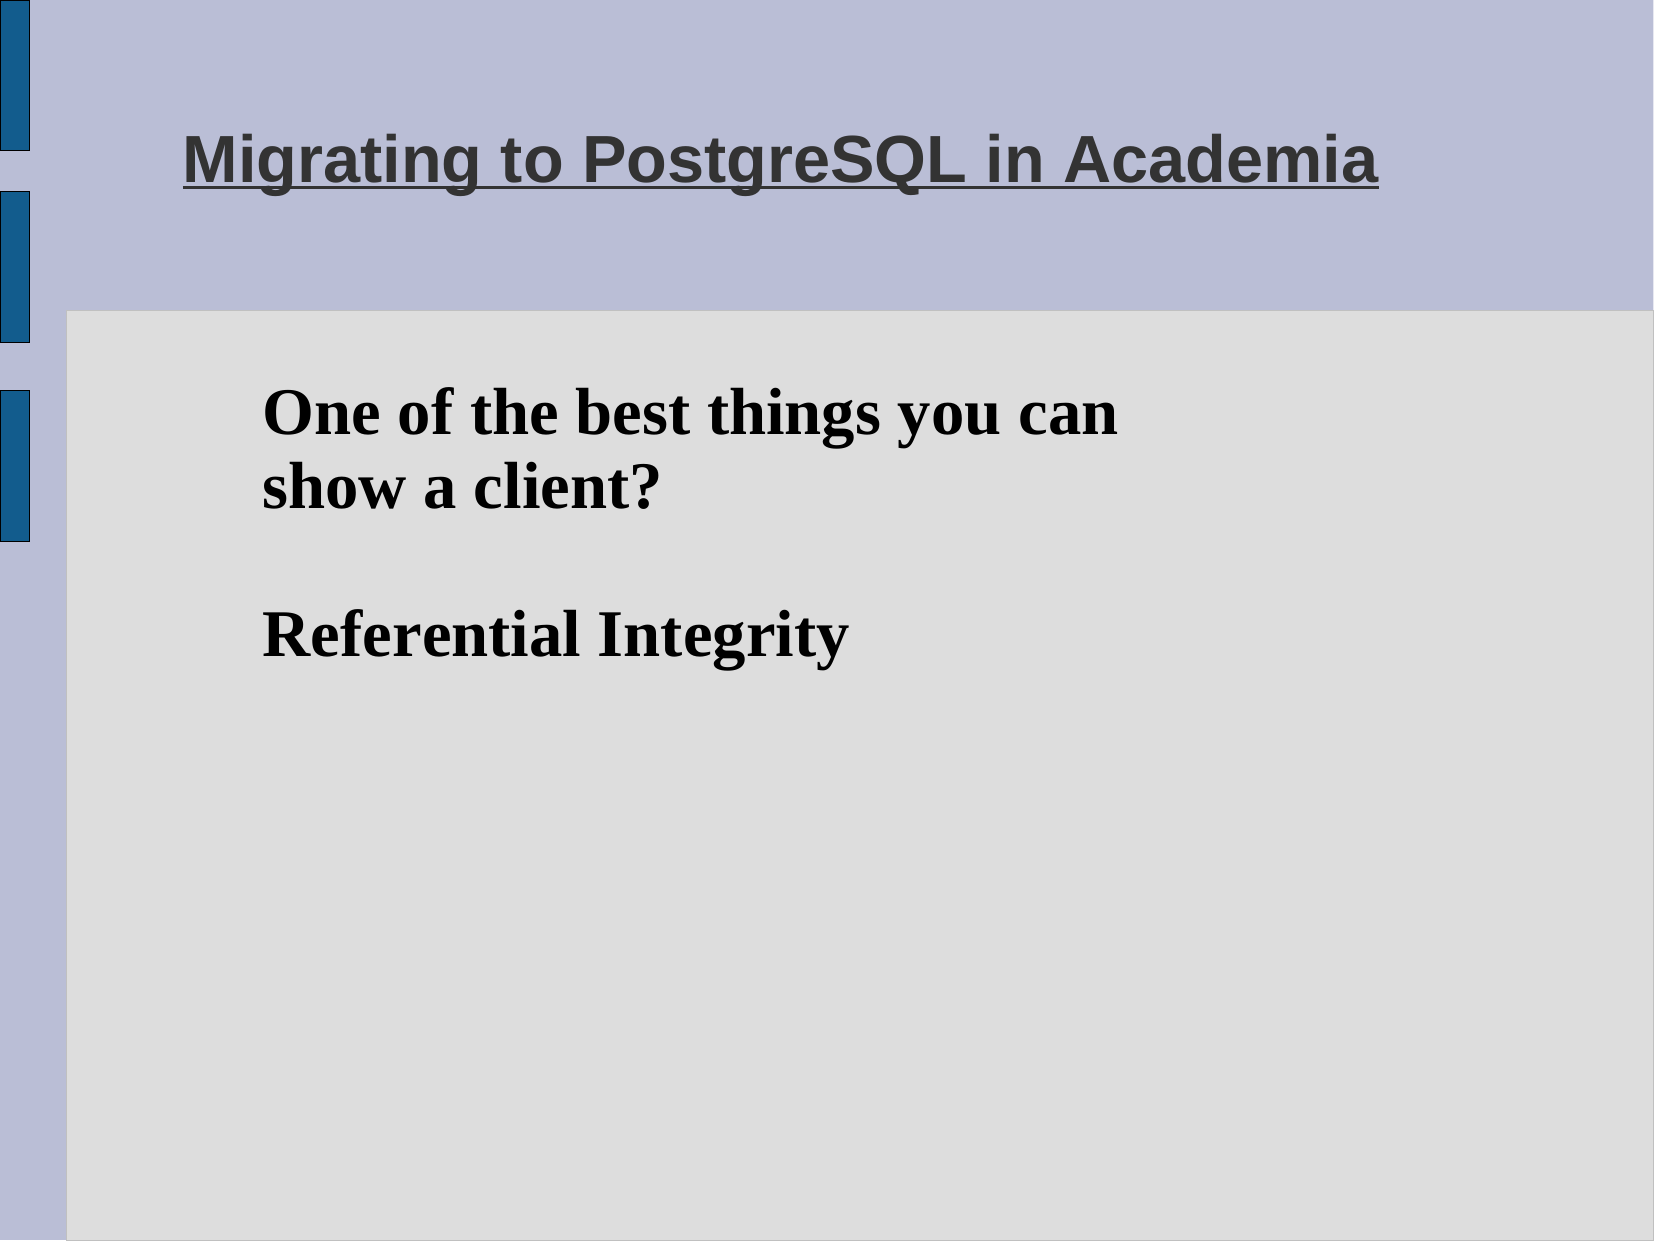

# Migrating to PostgreSQL in Academia
One of the best things you can show a client?
Referential Integrity